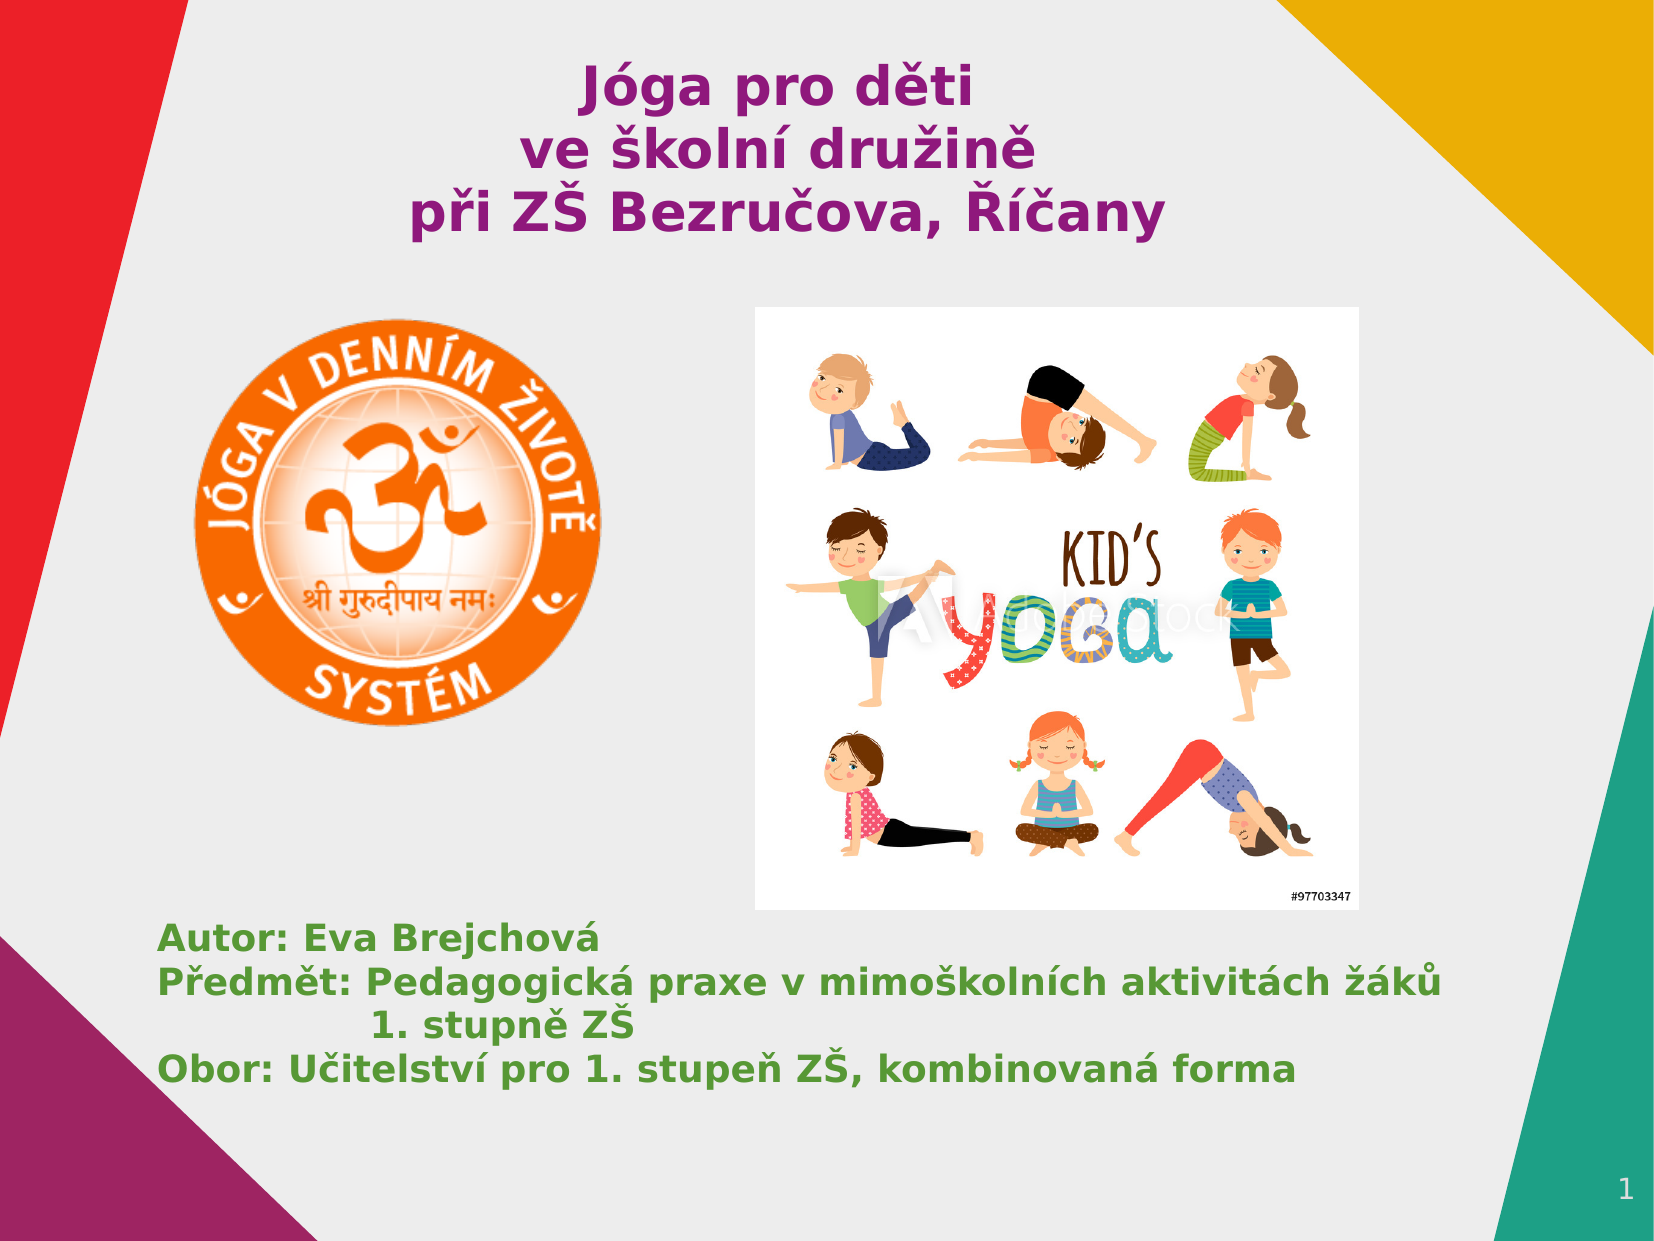

# Jóga pro děti ve školní družině při ZŠ Bezručova, Říčany
Autor: Eva Brejchová
Předmět: Pedagogická praxe v mimoškolních aktivitách žáků
		 1. stupně ZŠ
Obor: Učitelství pro 1. stupeň ZŠ, kombinovaná forma
1